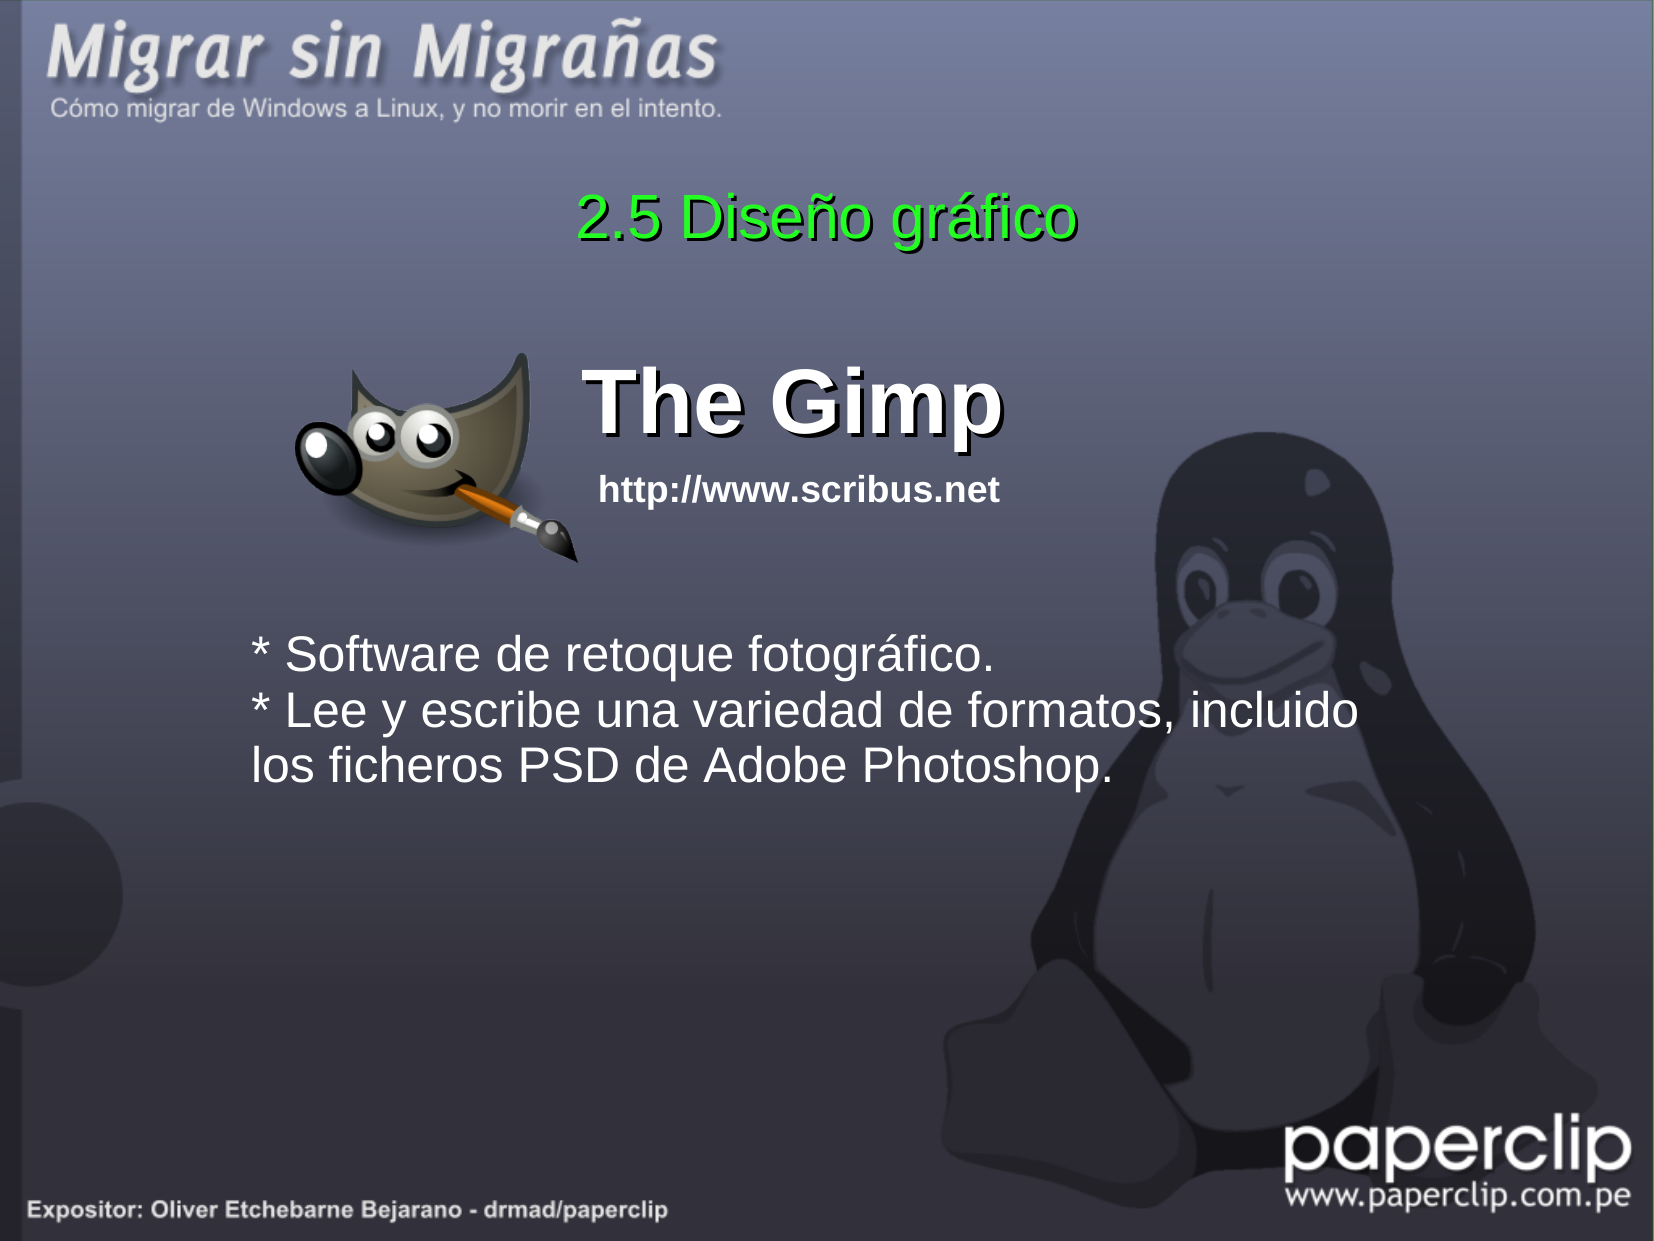

# 2.5 Diseño gráfico
The Gimp
http://www.scribus.net
* Software de retoque fotográfico.
* Lee y escribe una variedad de formatos, incluido los ficheros PSD de Adobe Photoshop.